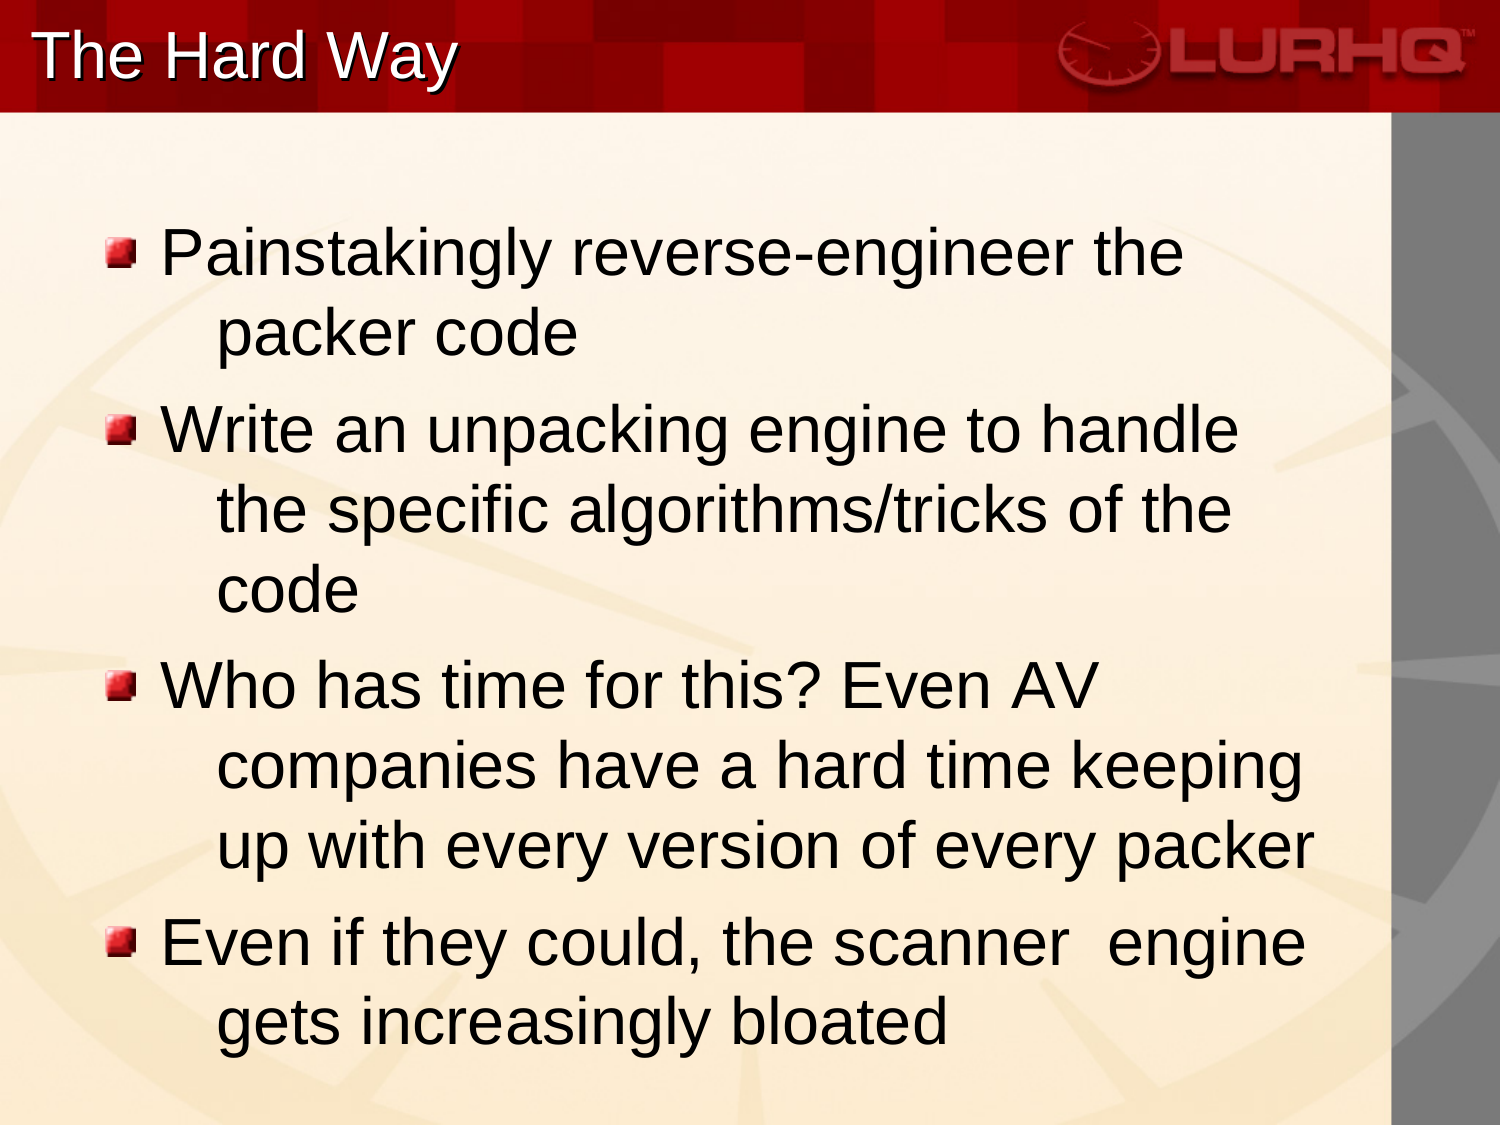

# The Hard Way
Painstakingly reverse-engineer the packer code
Write an unpacking engine to handle the specific algorithms/tricks of the code
Who has time for this? Even AV companies have a hard time keeping up with every version of every packer
Even if they could, the scanner engine gets increasingly bloated